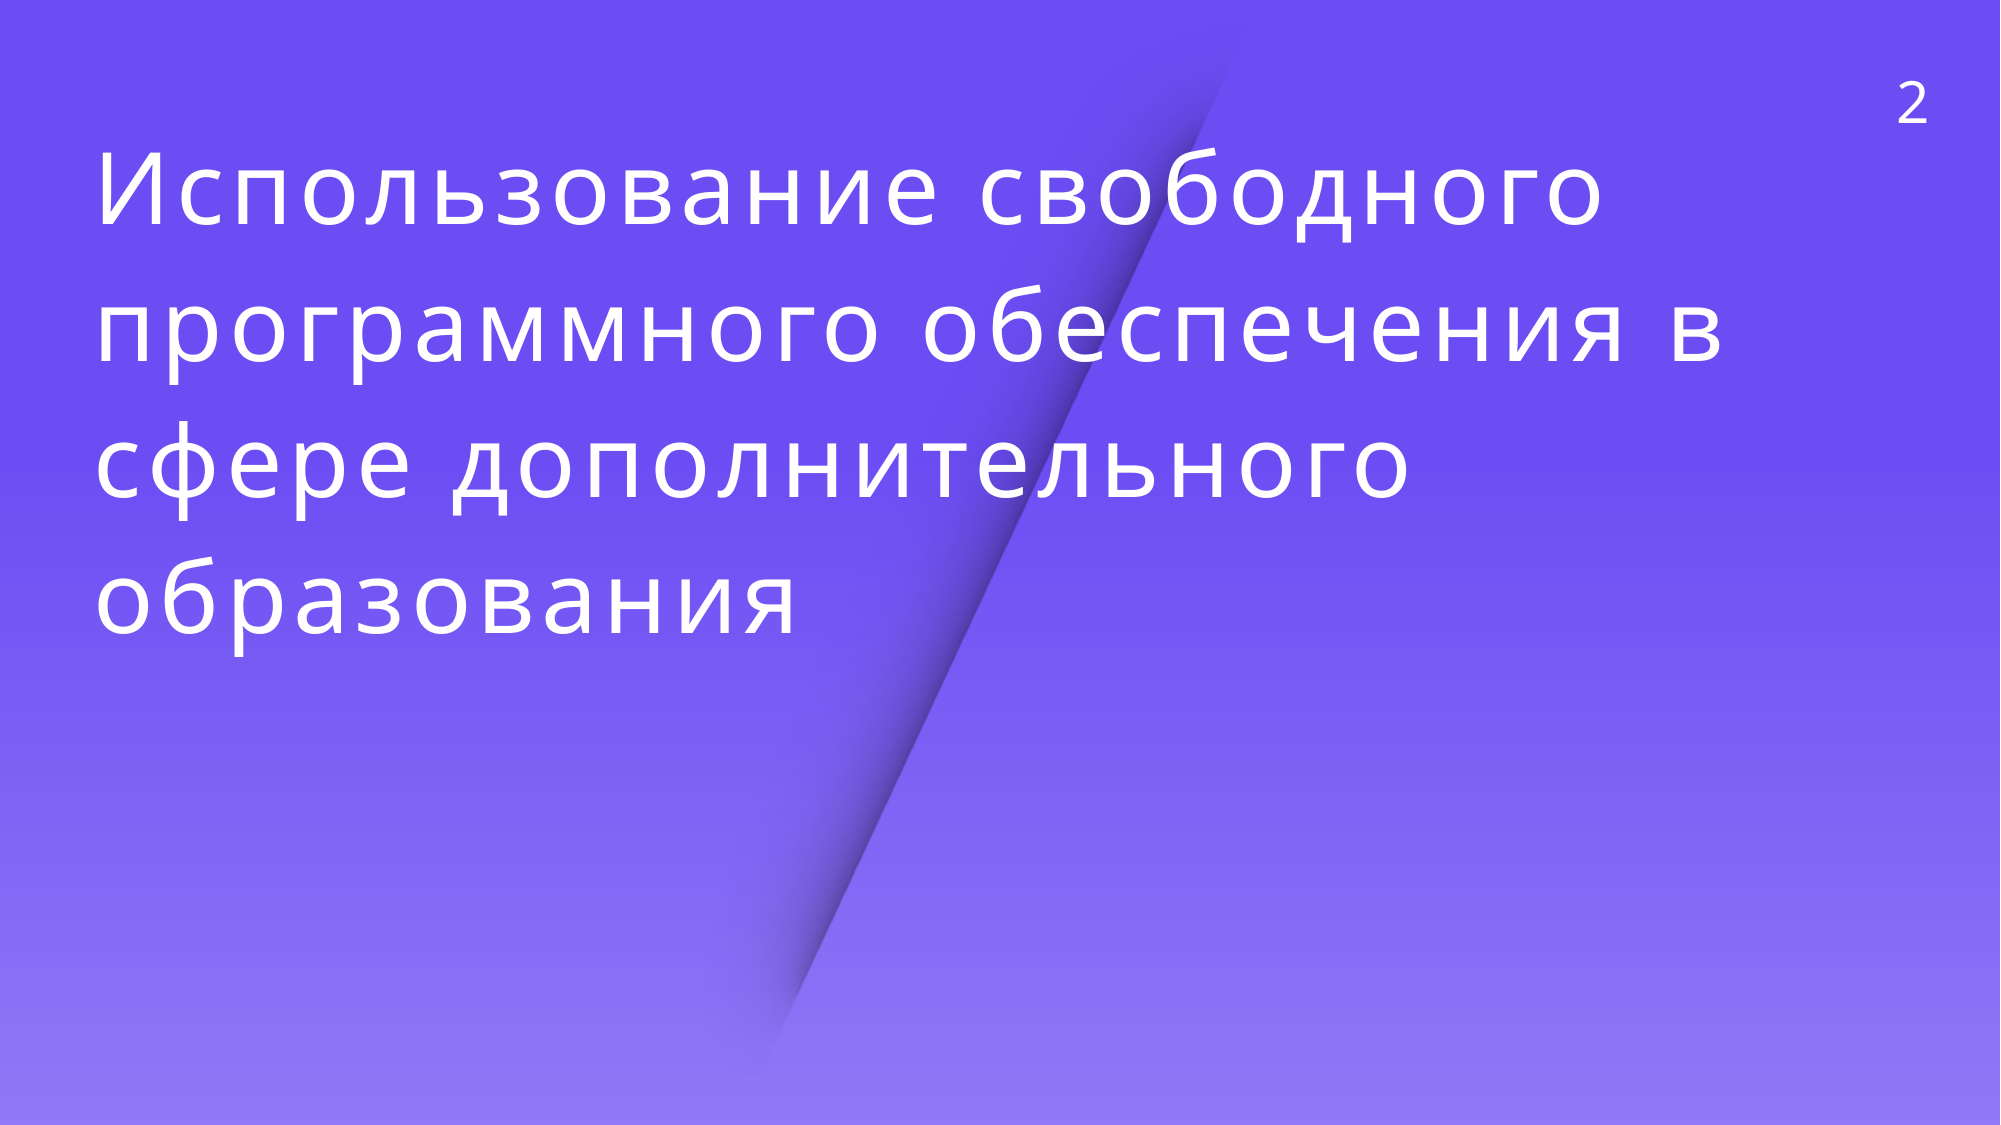

Использование свободного программного обеспечения в сфере дополнительного образования